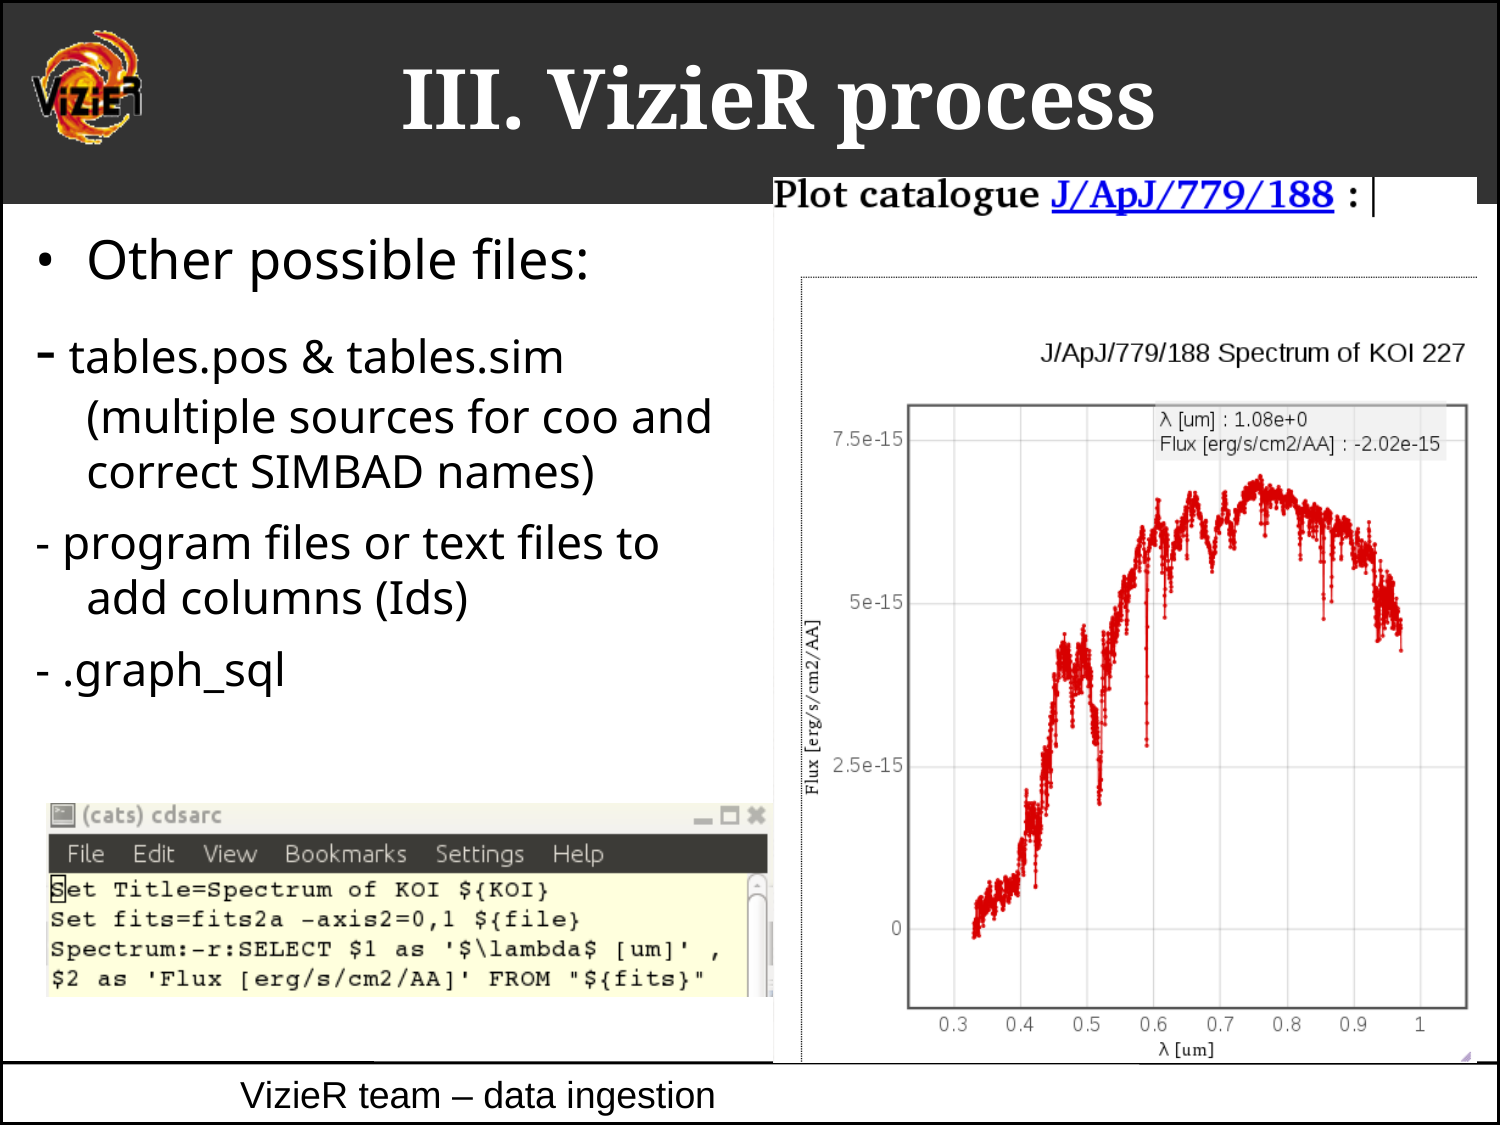

# III. VizieR process
Other possible files:
- tables.pos & tables.sim (multiple sources for coo and correct SIMBAD names)‏
- program files or text files to add columns (Ids)‏
- .graph_sql